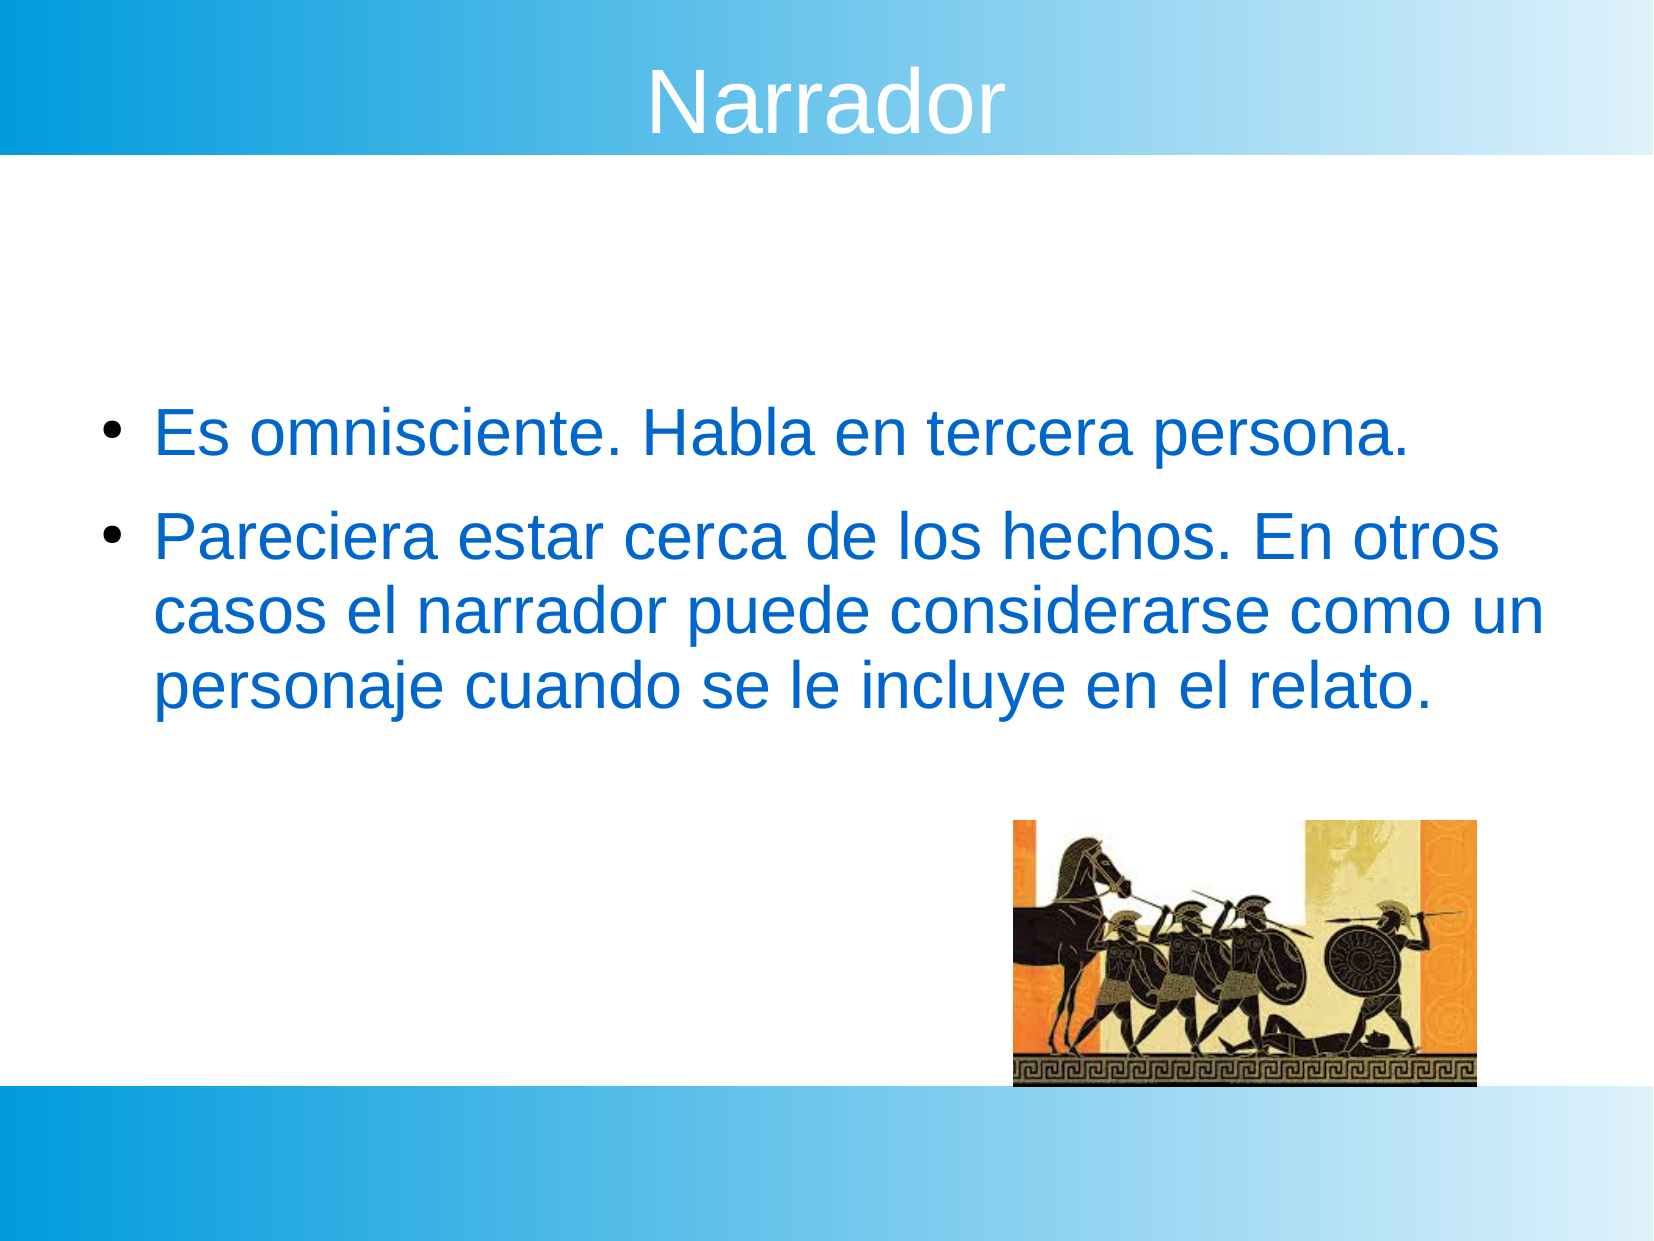

# Narrador
Es omnisciente. Habla en tercera persona.
Pareciera estar cerca de los hechos. En otros casos el narrador puede considerarse como un personaje cuando se le incluye en el relato.